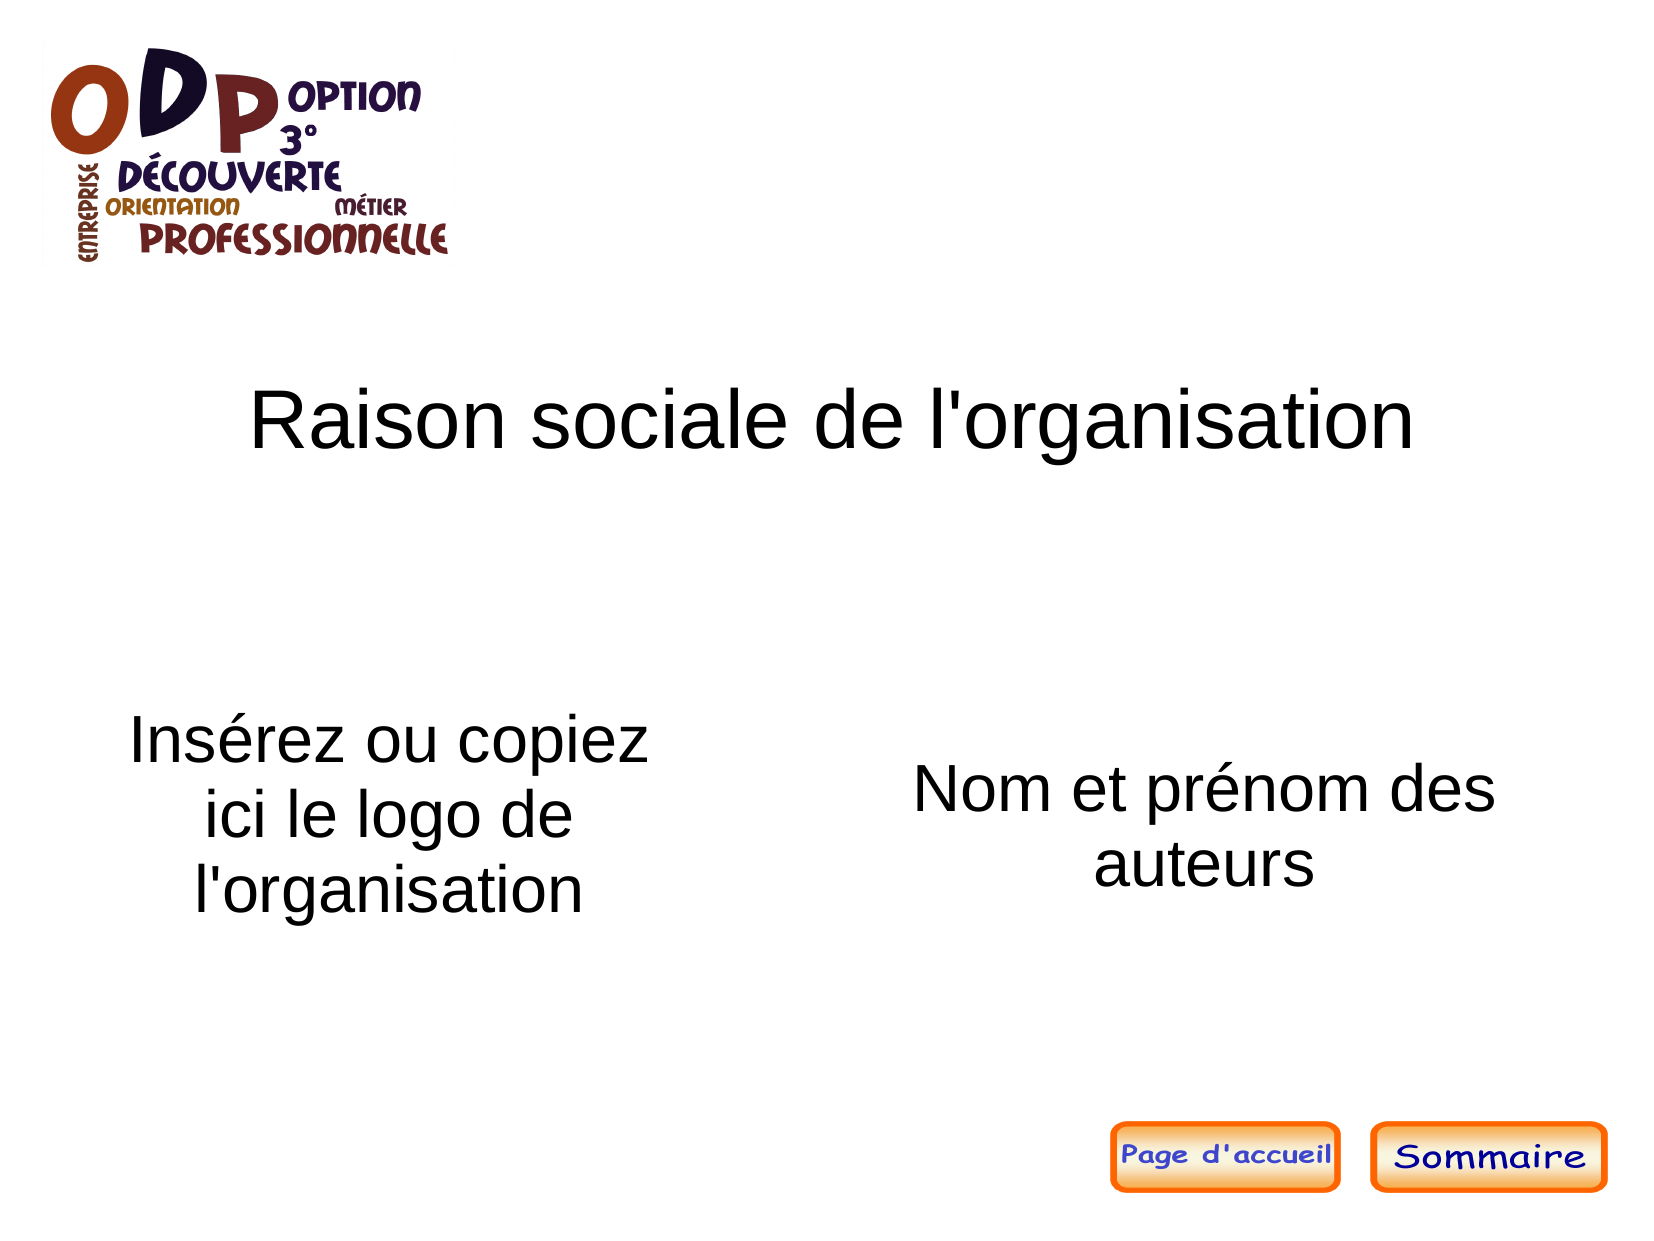

# Raison sociale de l'organisation
Insérez ou copiez ici le logo de l'organisation
Nom et prénom des auteurs